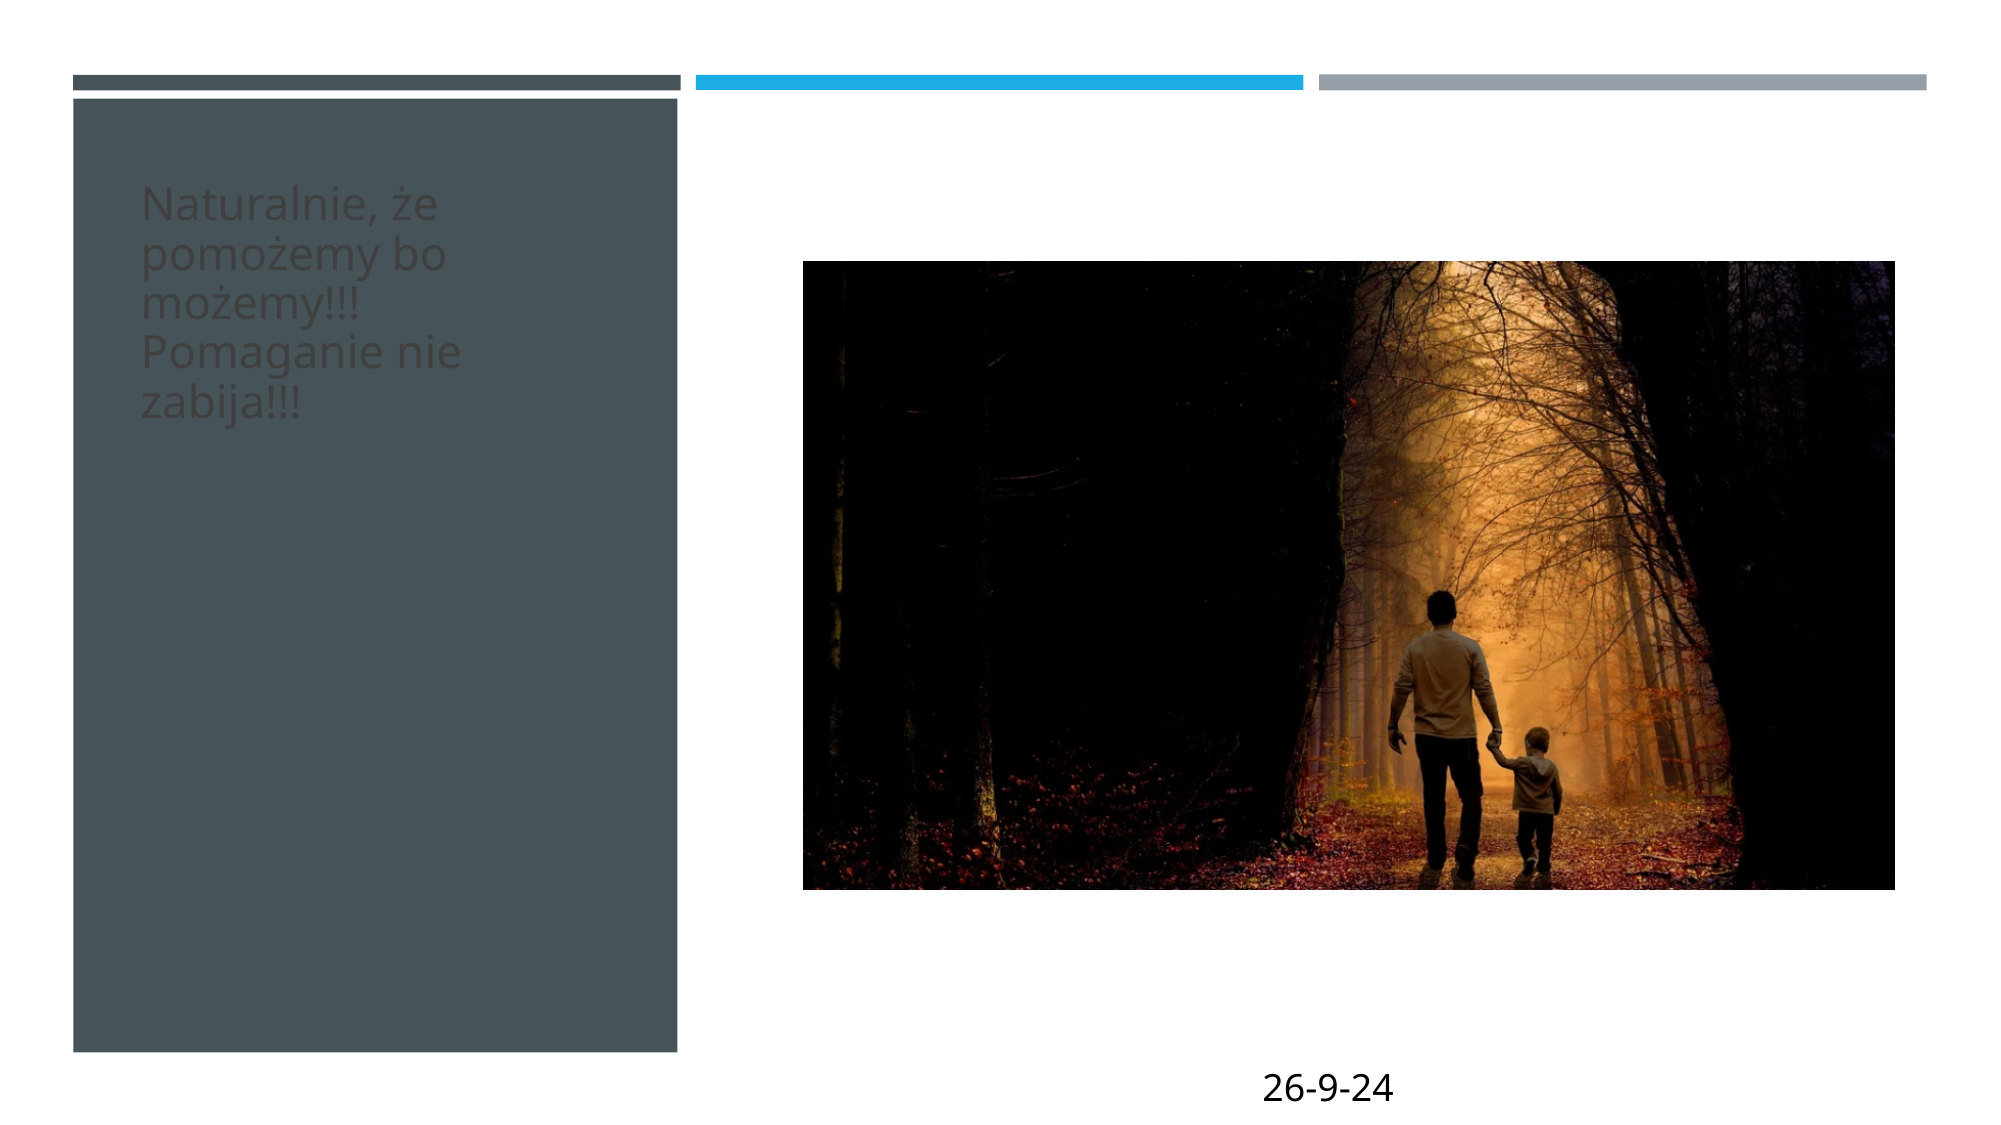

# Naturalnie, że pomożemy bo możemy!!! Pomaganie nie zabija!!!
26-8-21